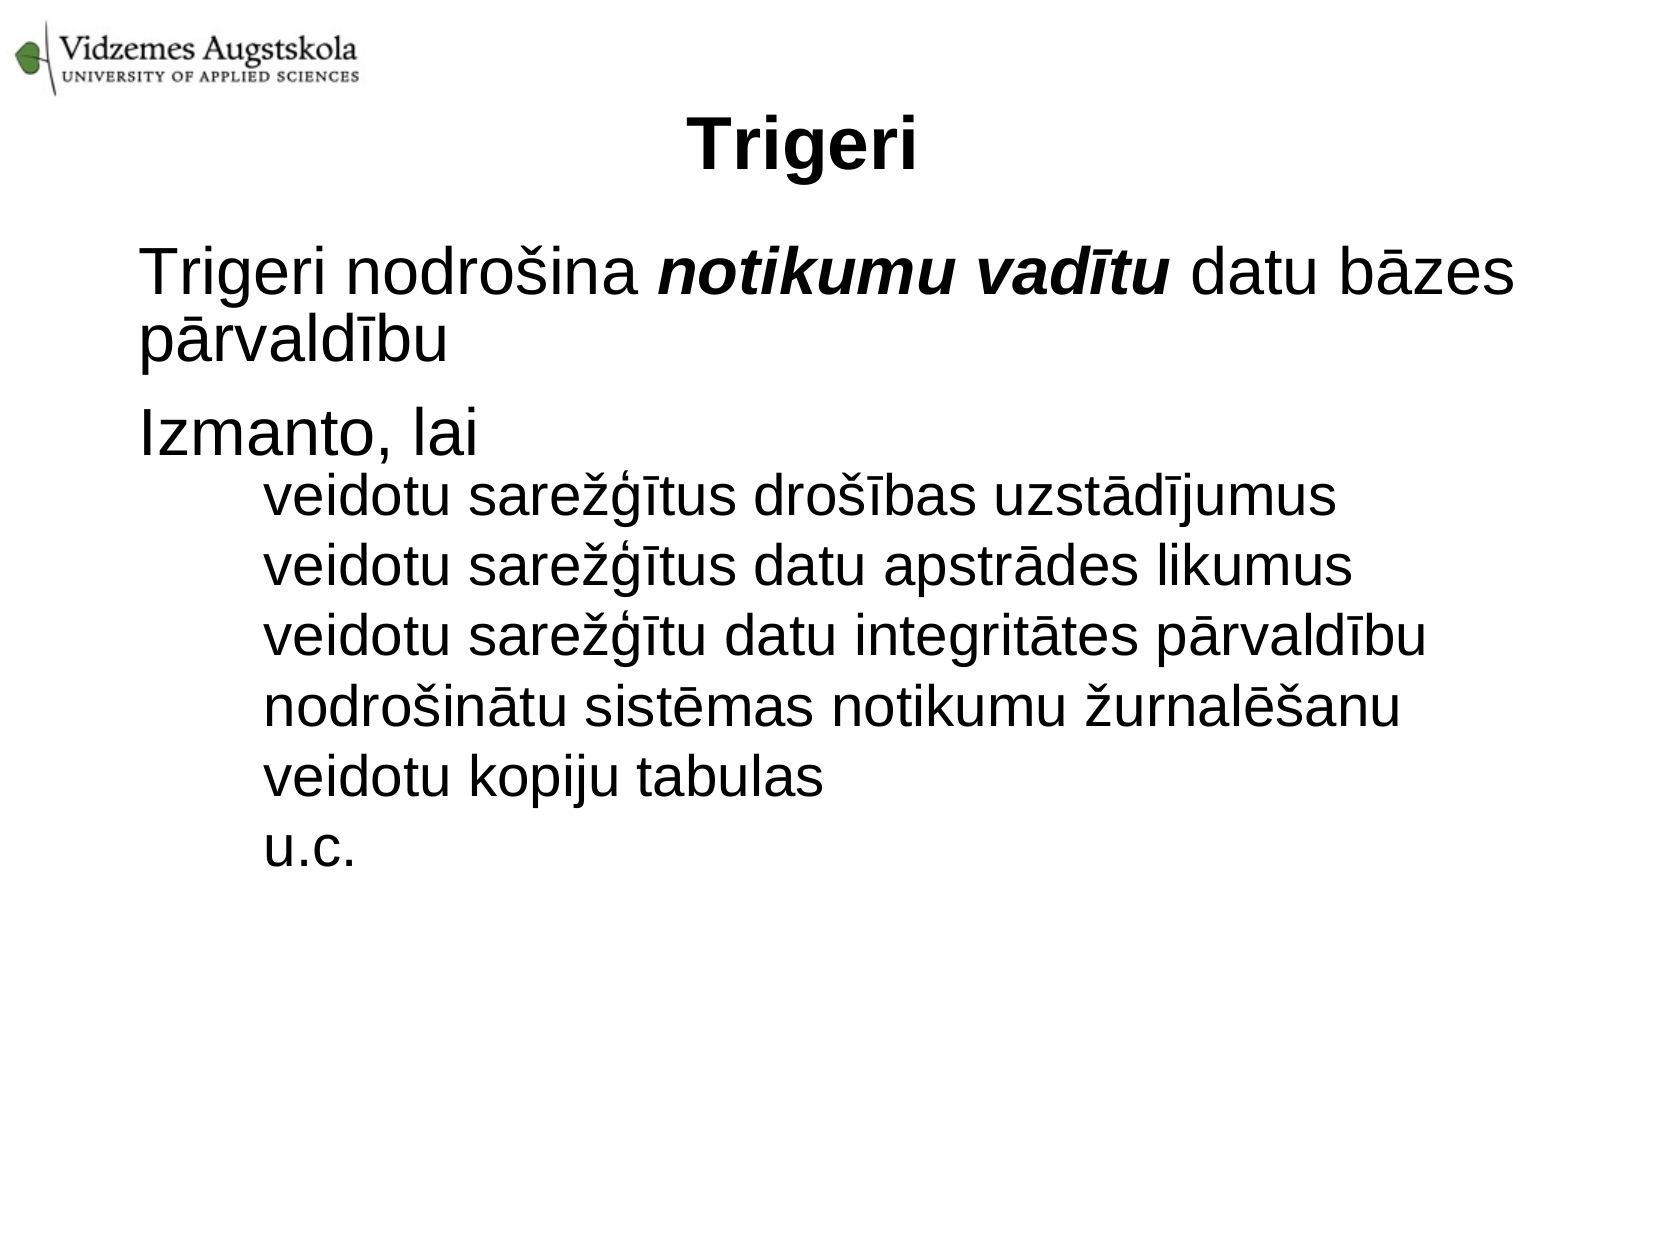

# Trigeri
Trigeri nodrošina notikumu vadītu datu bāzes pārvaldību
Izmanto, lai
veidotu sarežģītus drošības uzstādījumus
veidotu sarežģītus datu apstrādes likumus
veidotu sarežģītu datu integritātes pārvaldību
nodrošinātu sistēmas notikumu žurnalēšanu
veidotu kopiju tabulas
u.c.